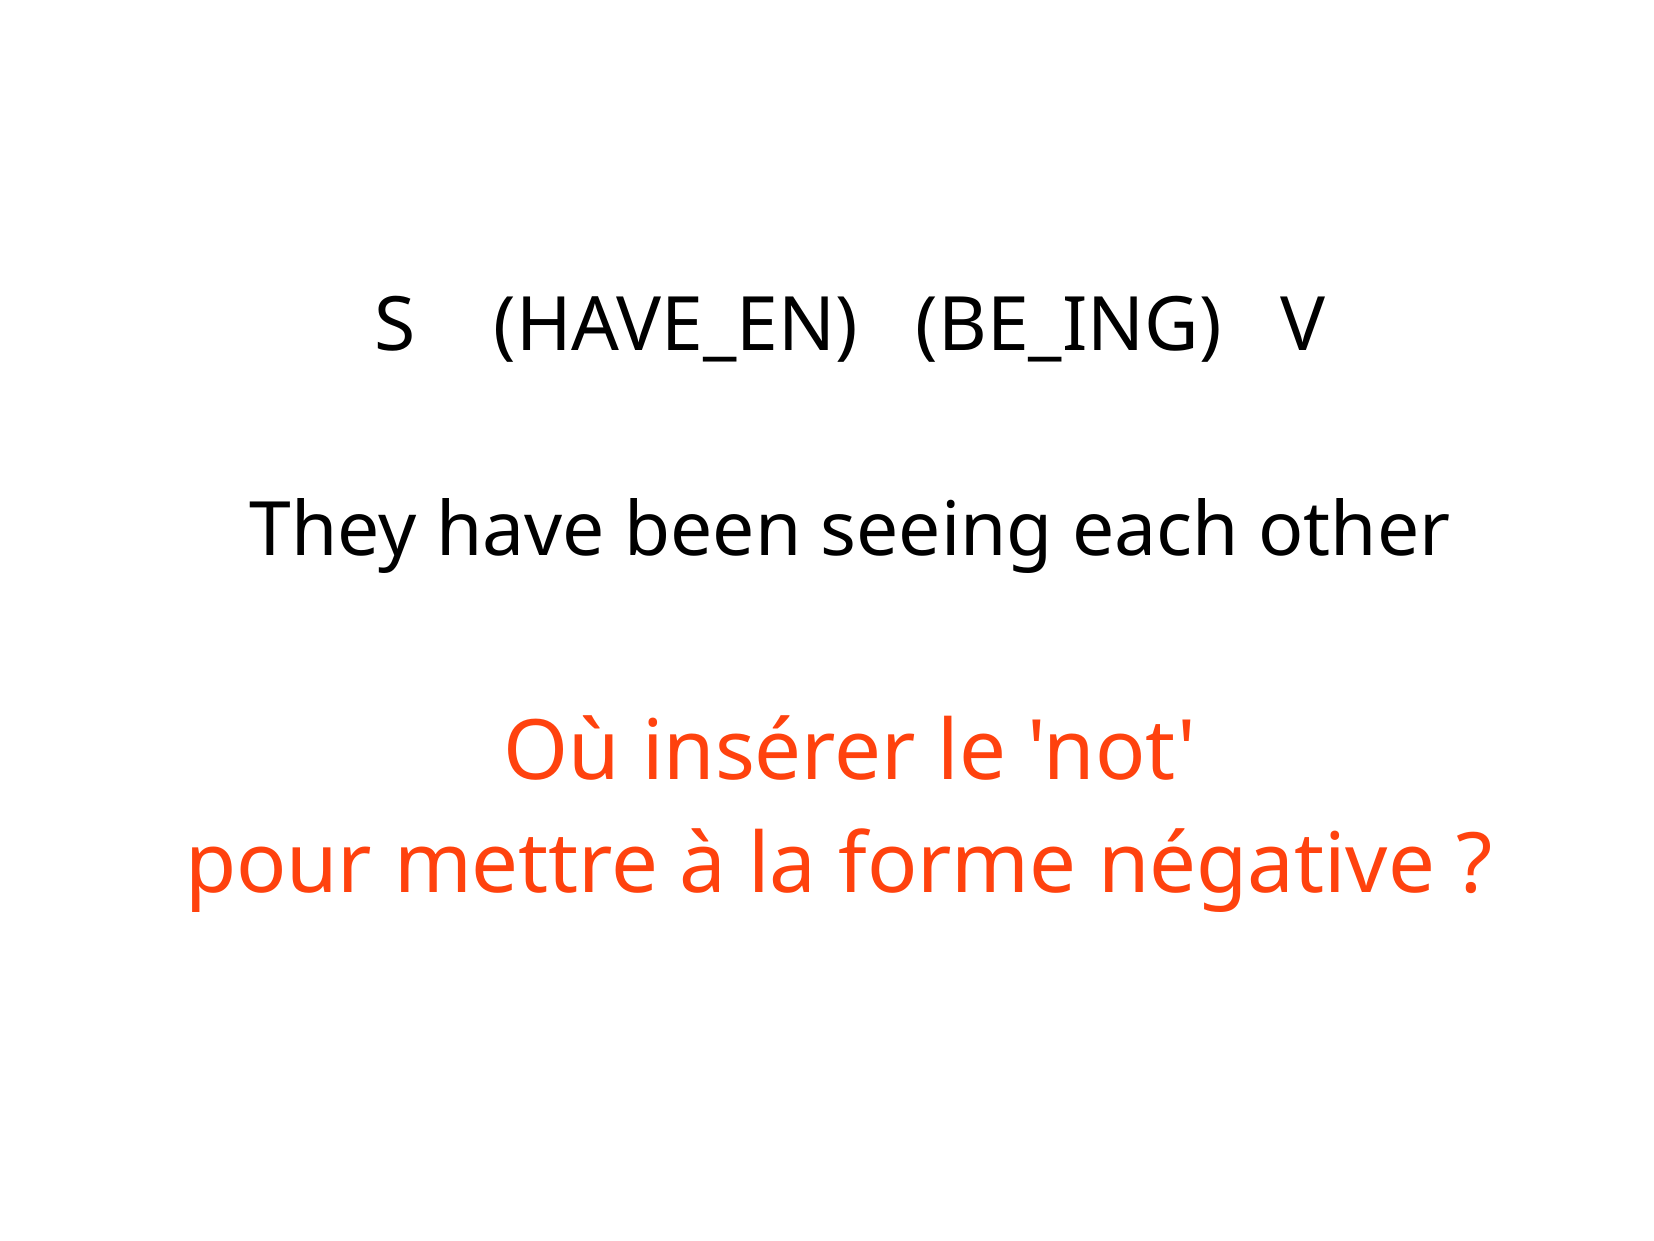

S (HAVE_EN) (BE_ING) V
They have been seeing each other
Où insérer le 'not'
pour mettre à la forme négative ?